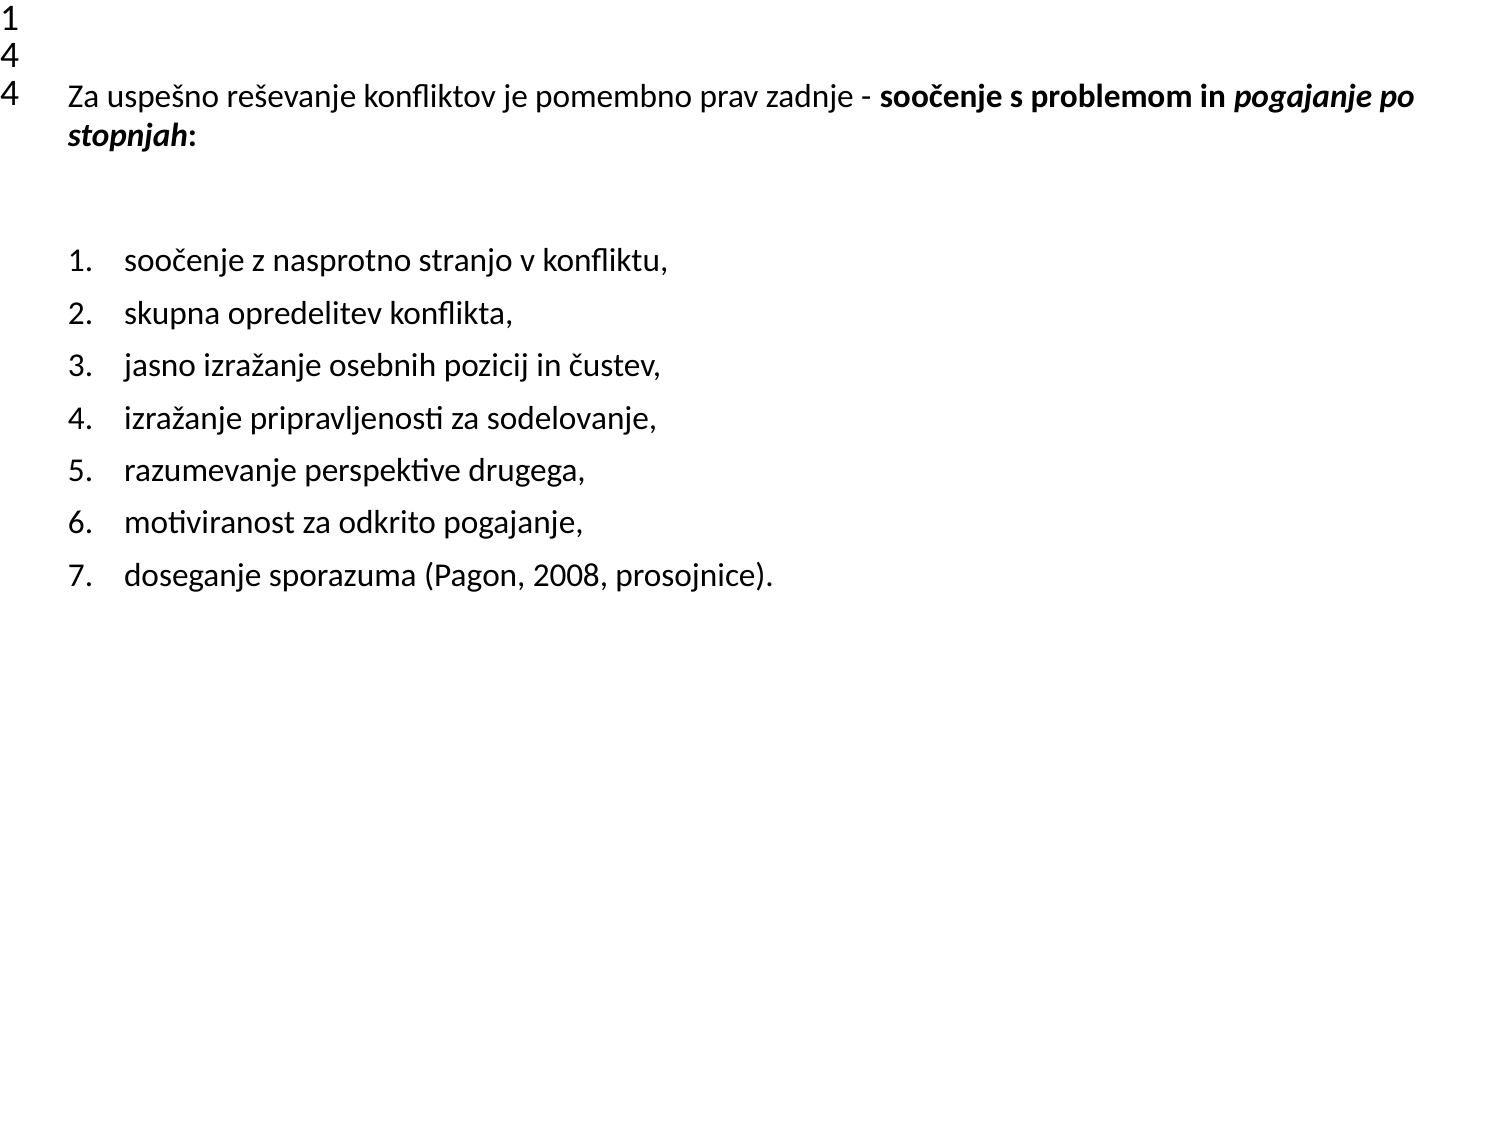

Za uspešno reševanje konfliktov je pomembno prav zadnje - soočenje s problemom in pogajanje po stopnjah:
soočenje z nasprotno stranjo v konfliktu,
skupna opredelitev konflikta,
jasno izražanje osebnih pozicij in čustev,
izražanje pripravljenosti za sodelovanje,
razumevanje perspektive drugega,
motiviranost za odkrito pogajanje,
doseganje sporazuma (Pagon, 2008, prosojnice).